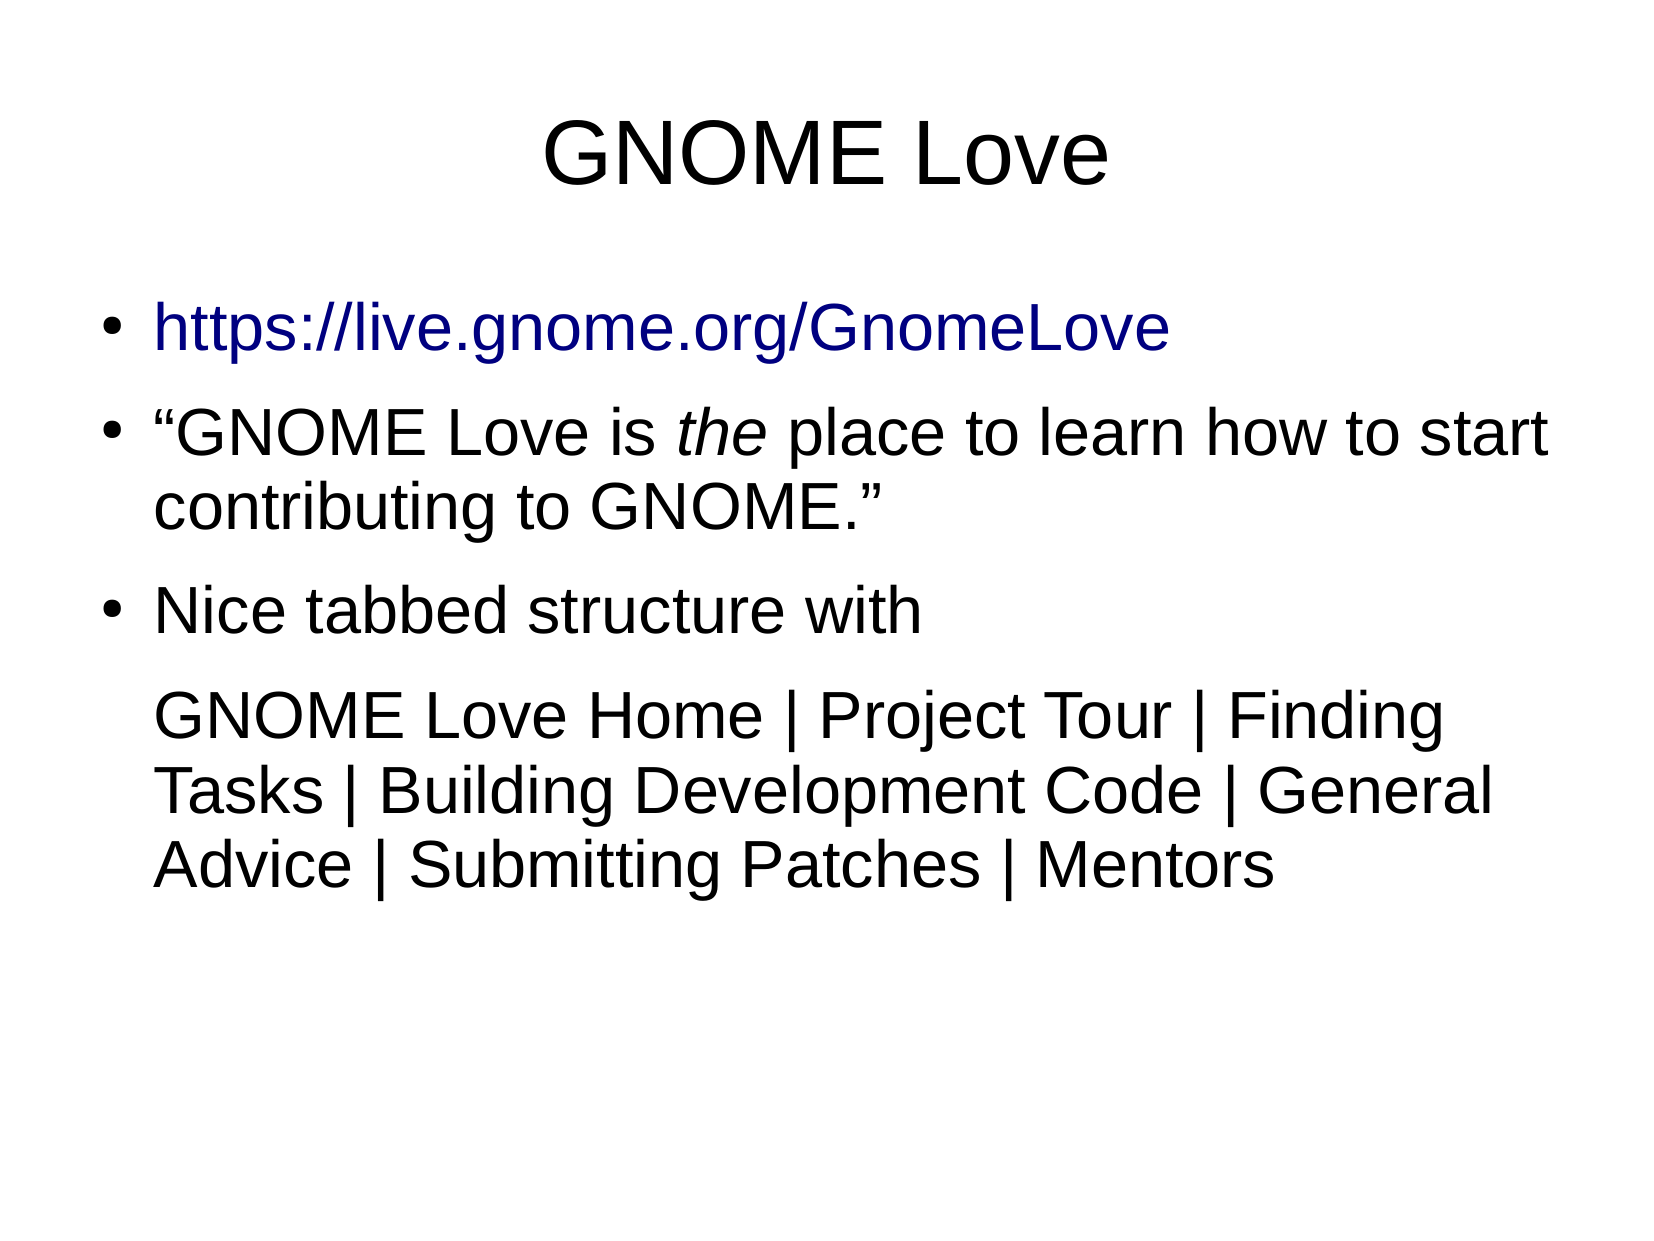

# GNOME Love
https://live.gnome.org/GnomeLove
“GNOME Love is the place to learn how to start contributing to GNOME.”
Nice tabbed structure with
GNOME Love Home | Project Tour | Finding Tasks | Building Development Code | General Advice | Submitting Patches | Mentors